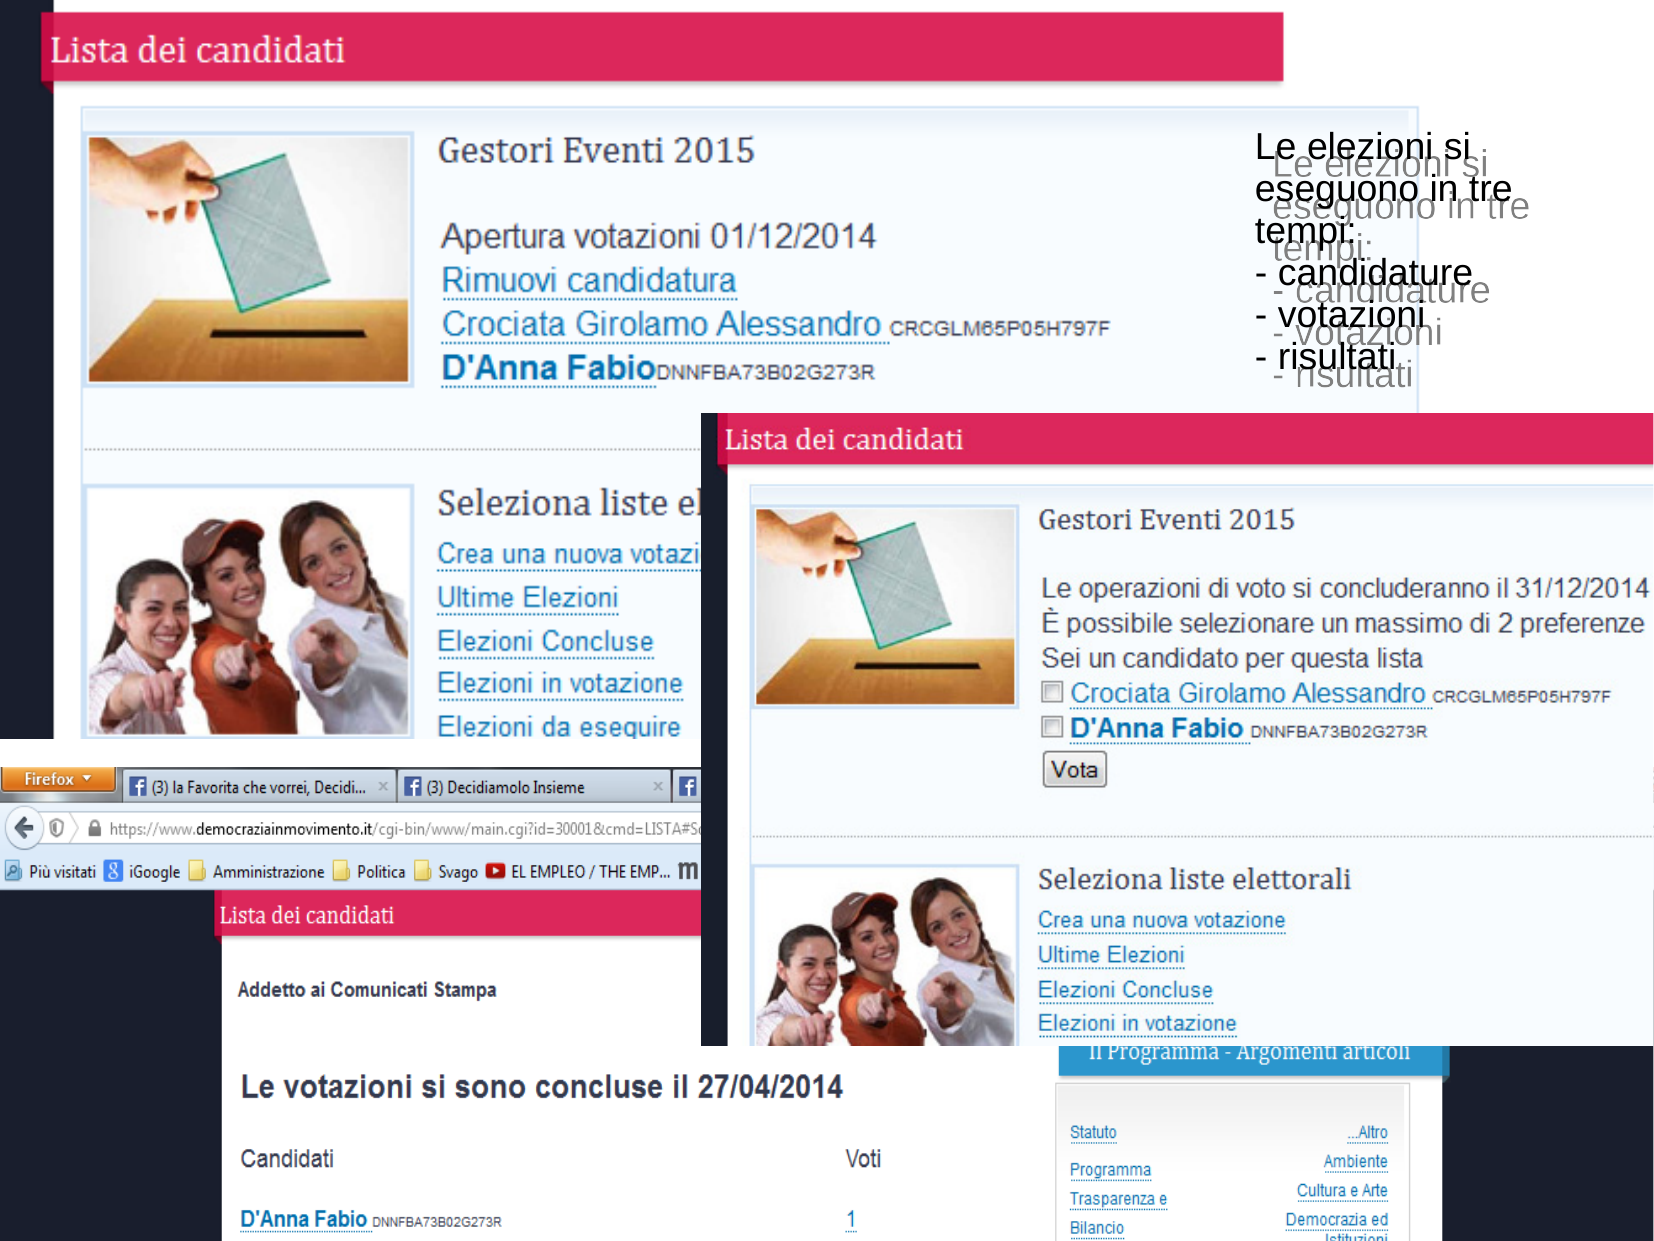

Le elezioni si eseguono in tre tempi:
- candidature
- votazioni
- risultati